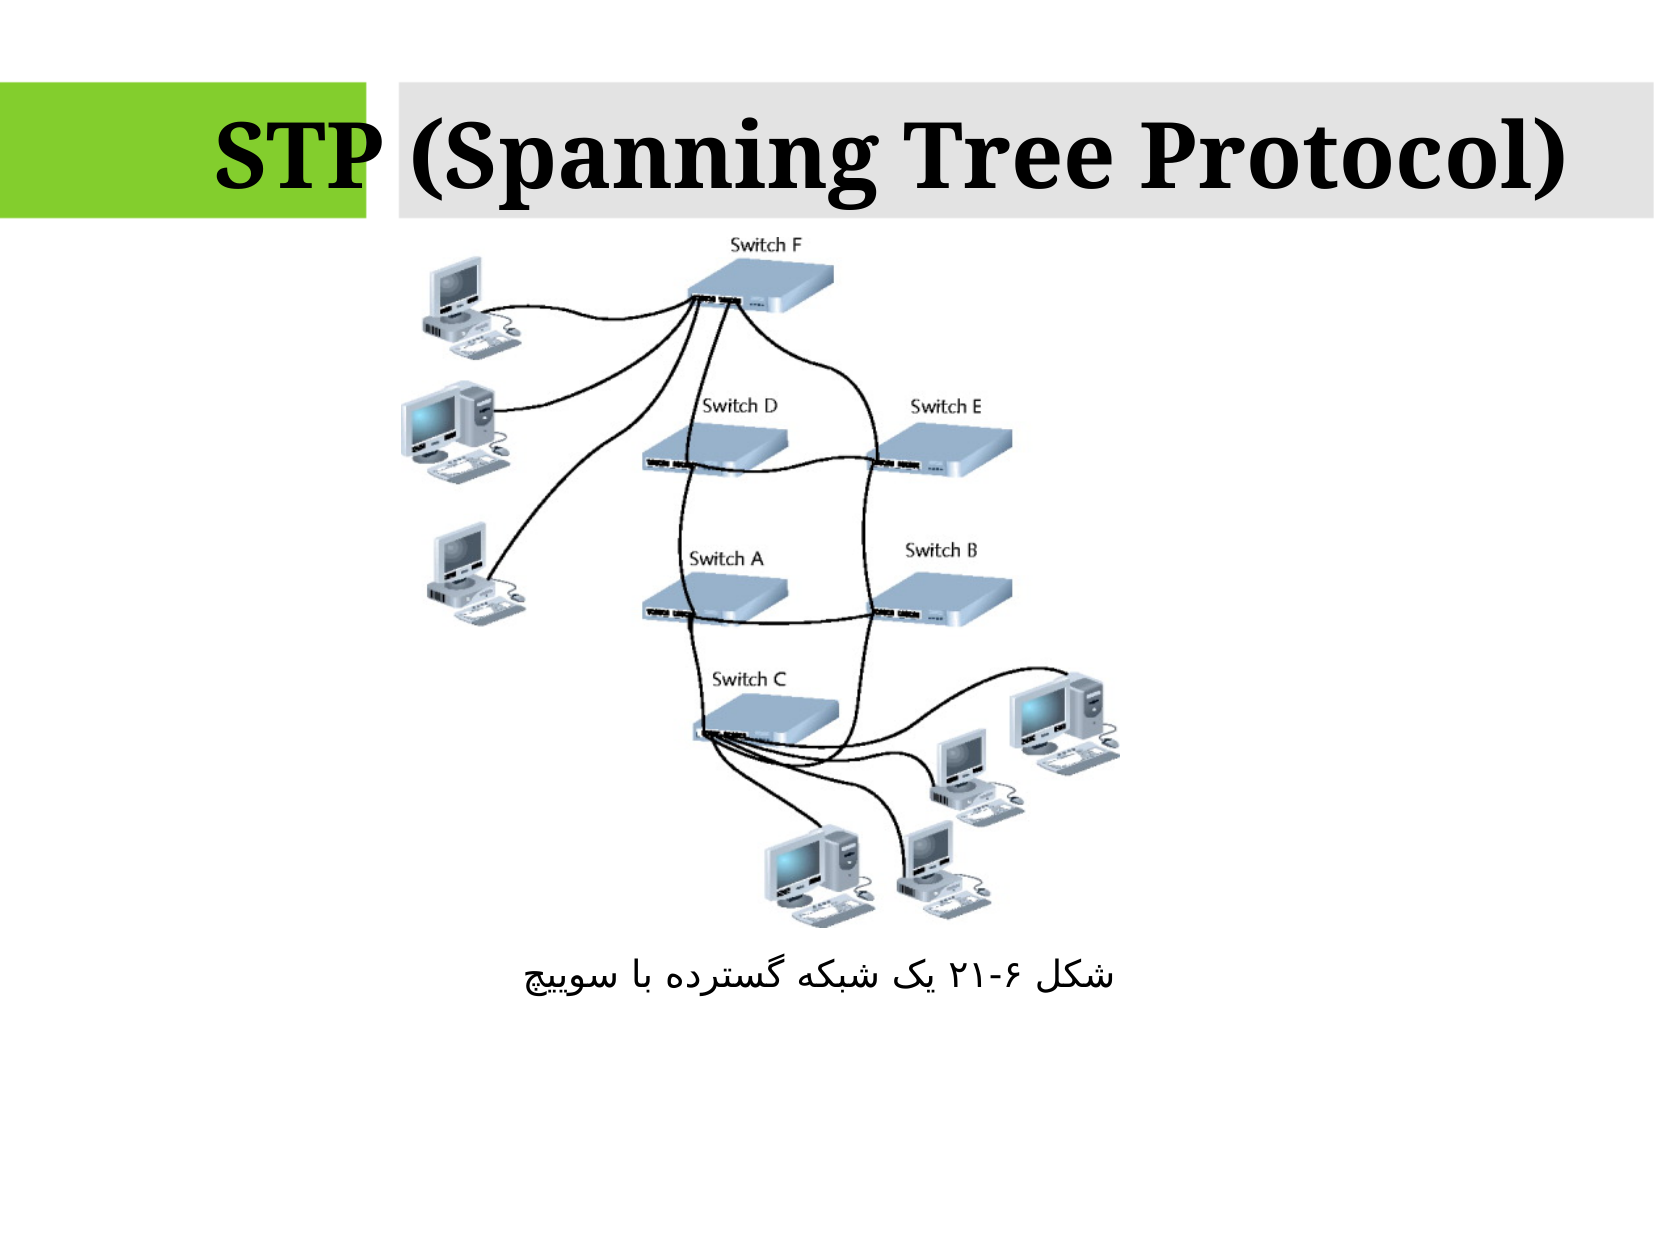

# STP (Spanning Tree Protocol)
شکل ۶-۲۱ یک شبکه گسترده با سوییچ